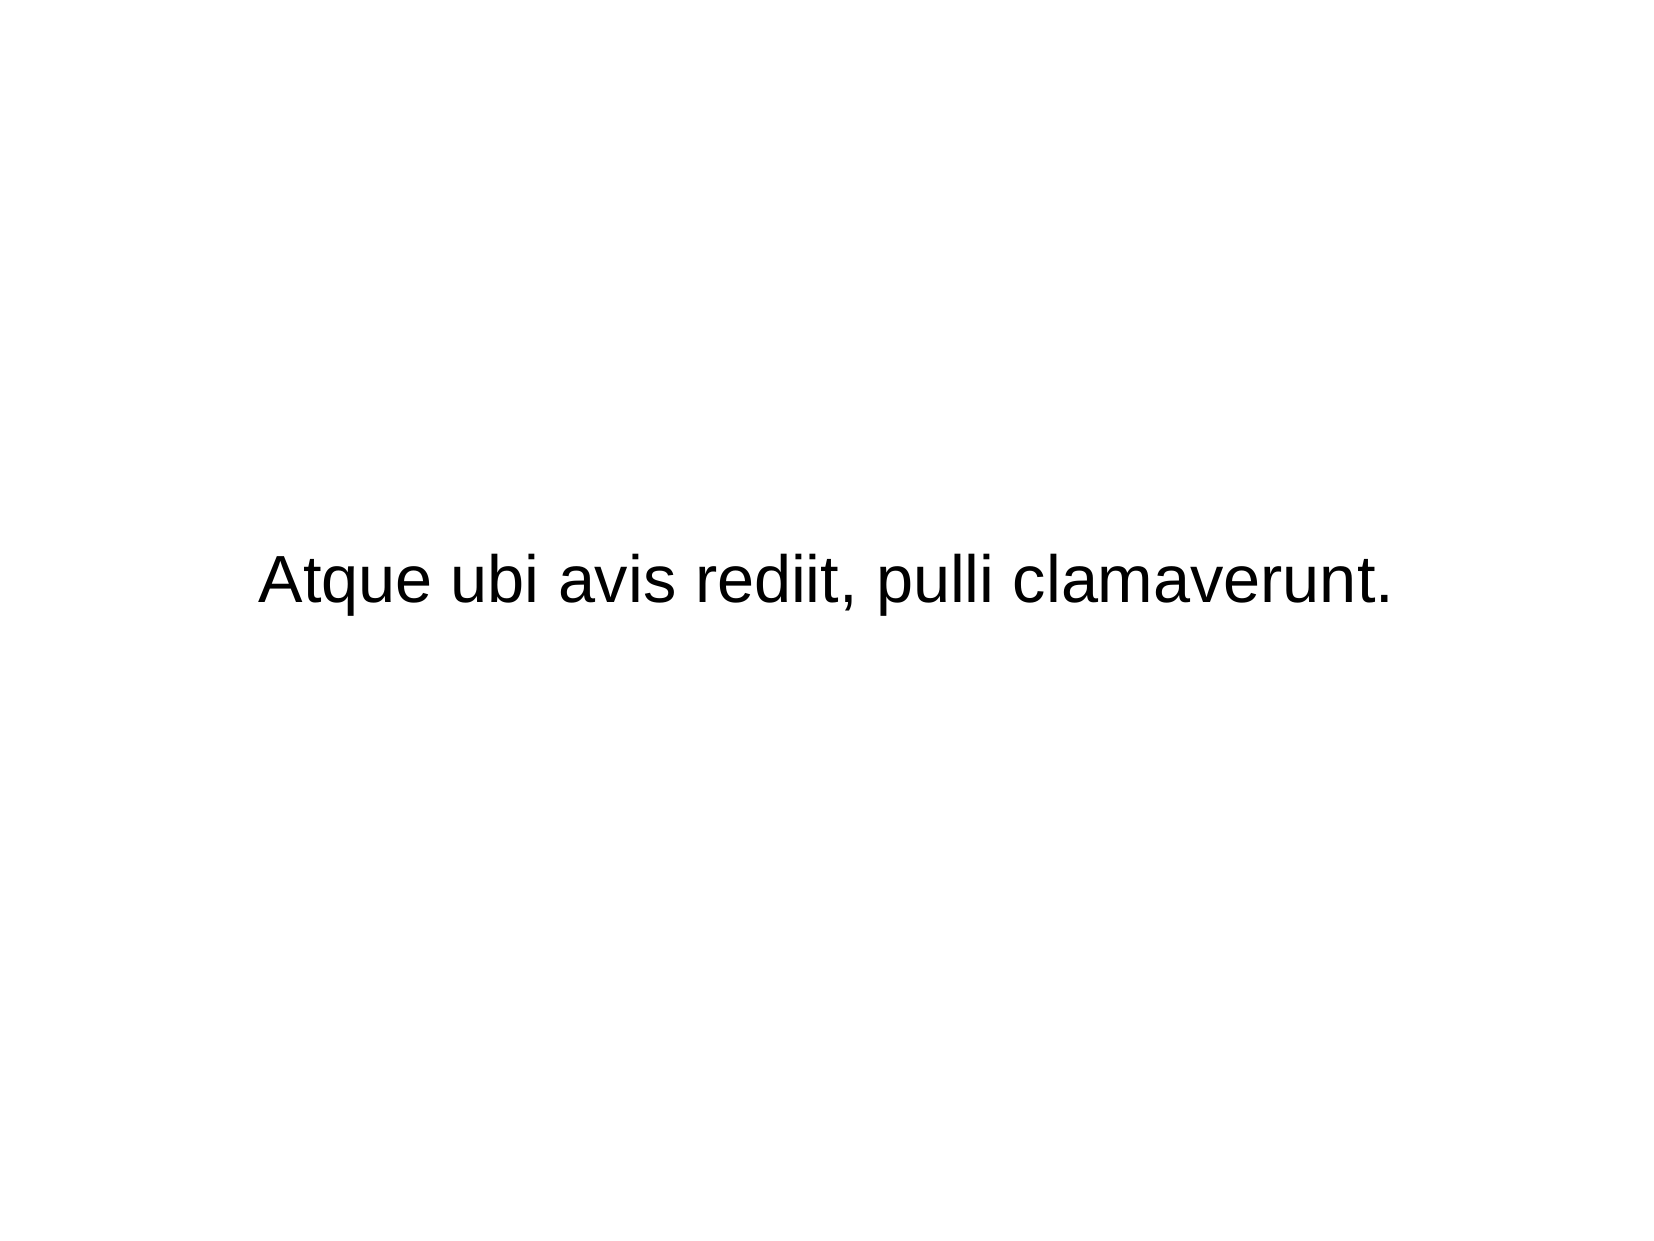

# Atque ubi avis rediit, pulli clamaverunt.